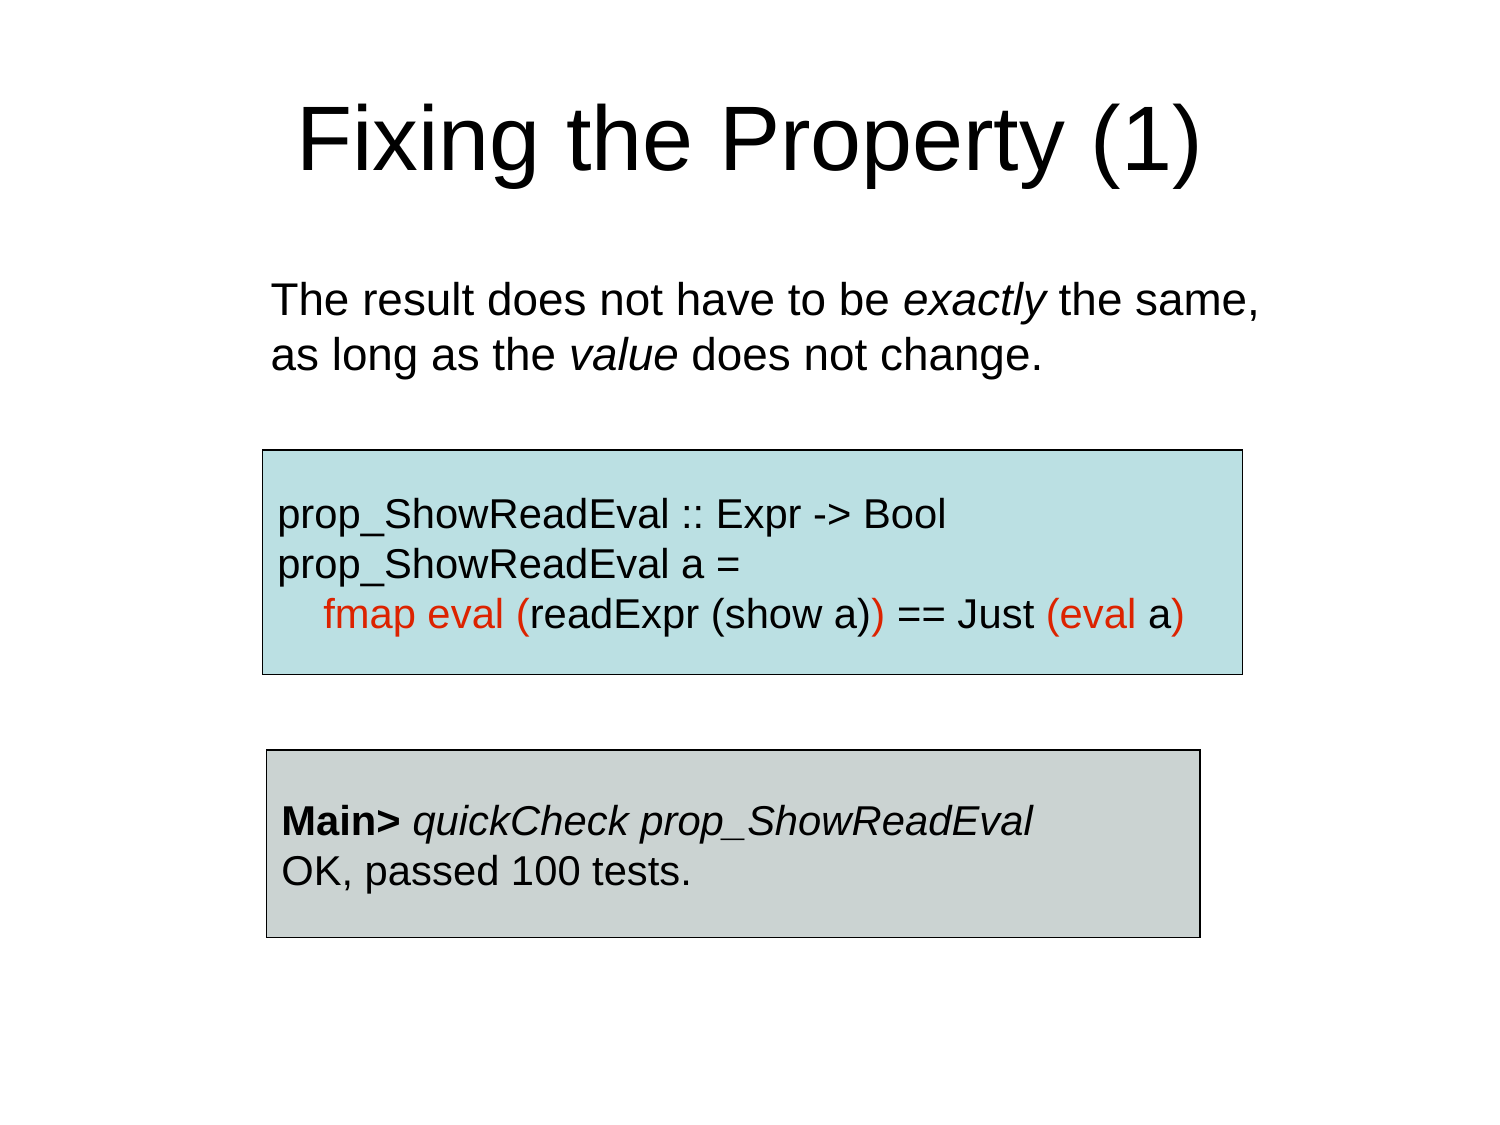

# Fixing the Property (1)
The result does not have to be exactly the same,
as long as the value does not change.
prop_ShowReadEval :: Expr -> Bool
prop_ShowReadEval a =
 fmap eval (readExpr (show a)) == Just (eval a)
Main> quickCheck prop_ShowReadEval
OK, passed 100 tests.